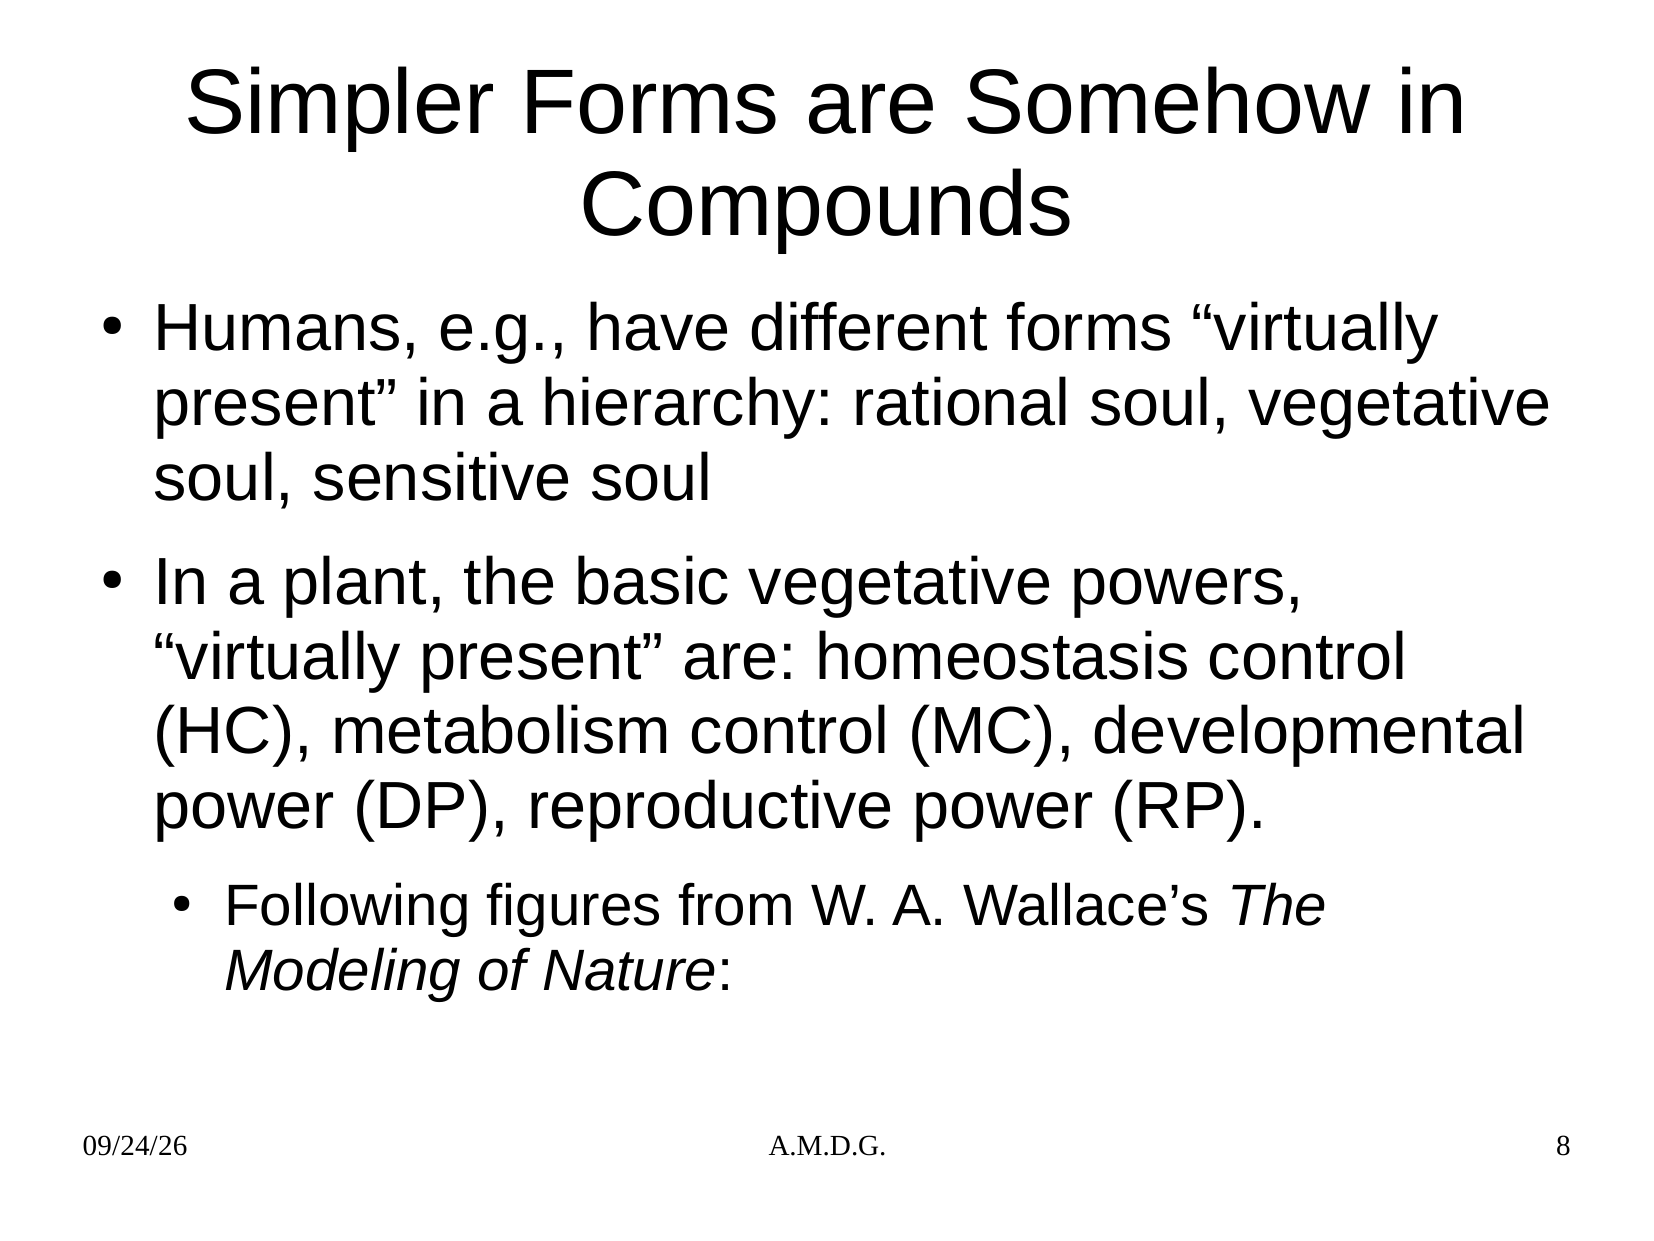

# Simpler Forms are Somehow in Compounds
Humans, e.g., have different forms “virtually present” in a hierarchy: rational soul, vegetative soul, sensitive soul
In a plant, the basic vegetative powers, “virtually present” are: homeostasis control (HC), metabolism control (MC), developmental power (DP), reproductive power (RP).
Following figures from W. A. Wallace’s The Modeling of Nature:
`
A.M.D.G.
8